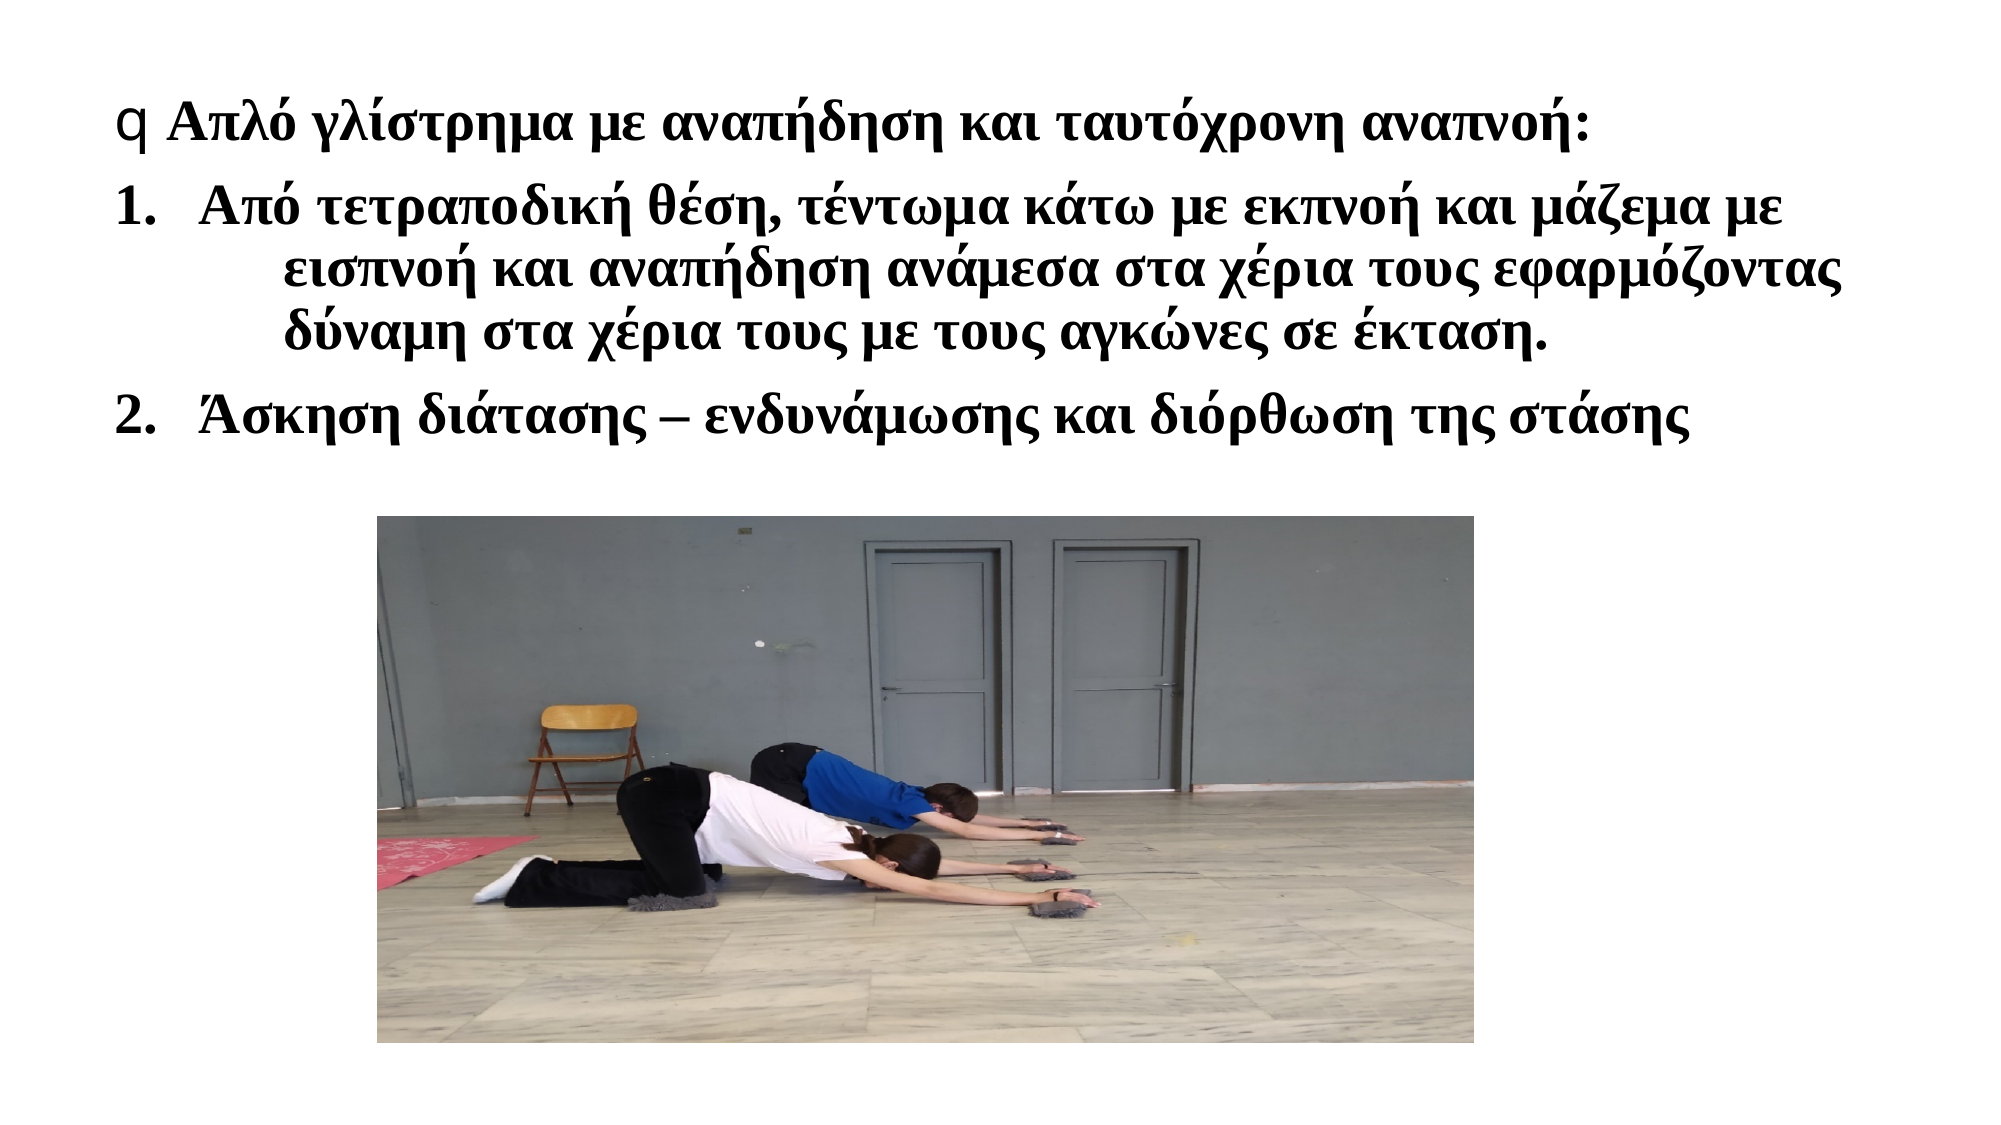

# Απλό γλίστρημα με αναπήδηση και ταυτόχρονη αναπνοή:
Από τετραποδική θέση, τέντωμα κάτω με εκπνοή και μάζεμα με εισπνοή και αναπήδηση ανάμεσα στα χέρια τους εφαρμόζοντας δύναμη στα χέρια τους με τους αγκώνες σε έκταση.
Άσκηση διάτασης – ενδυνάμωσης και διόρθωση της στάσης